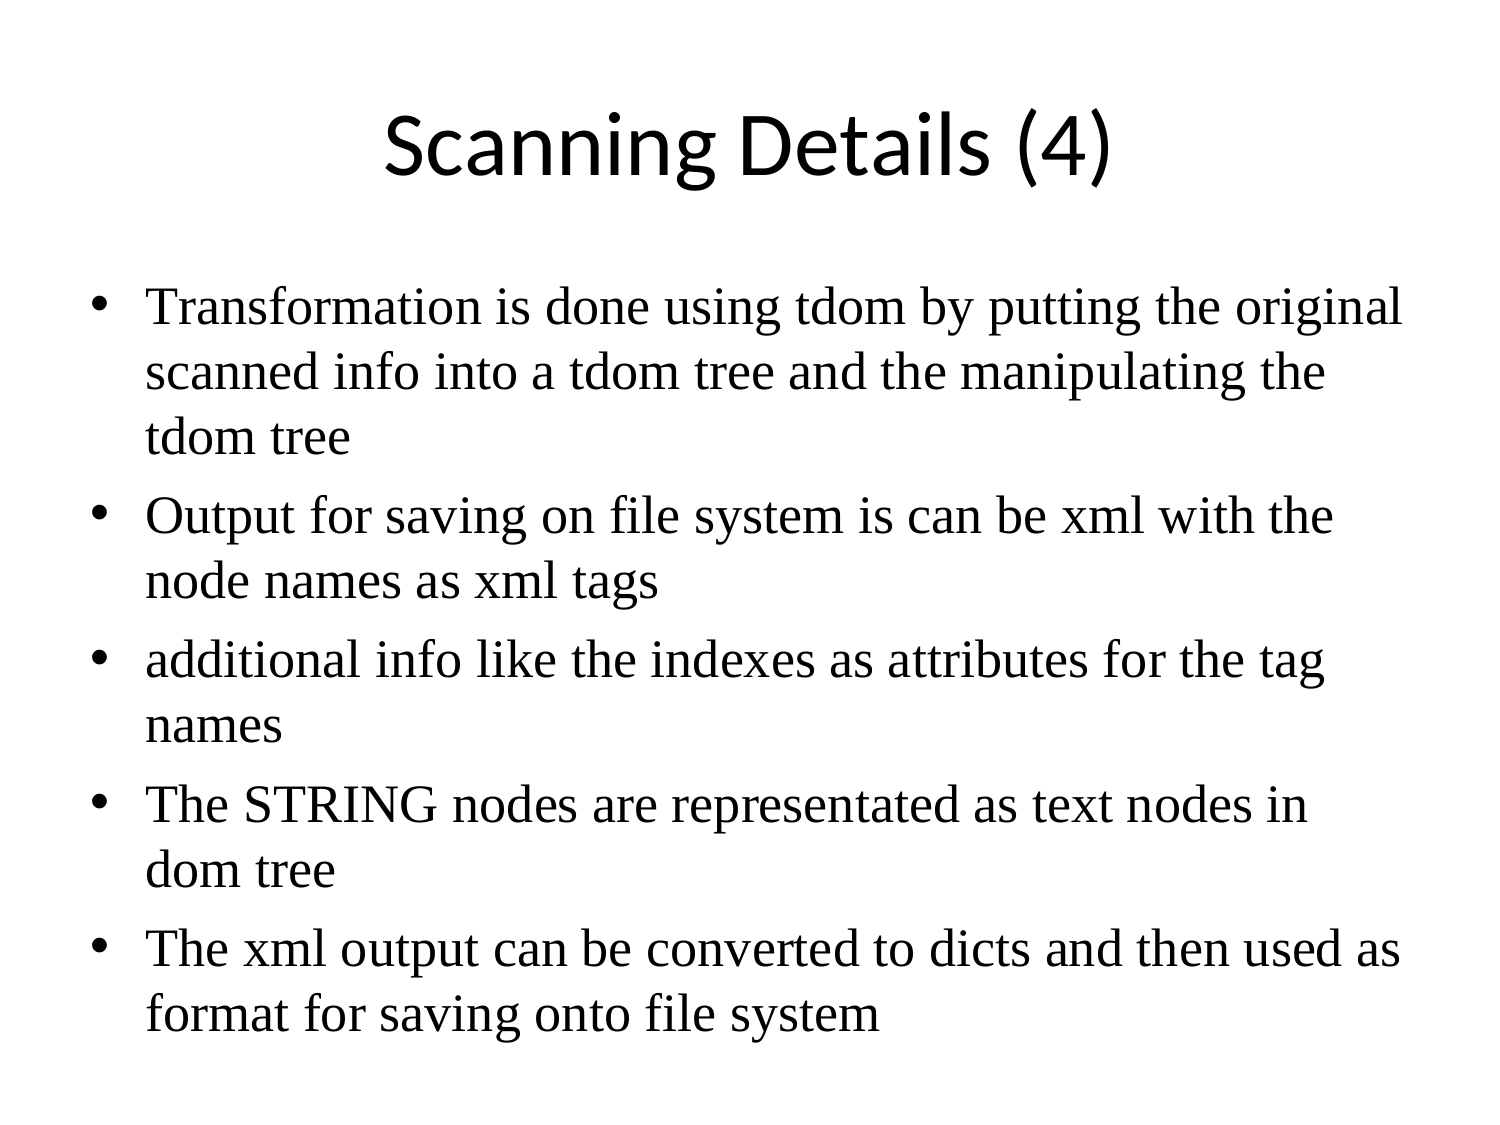

Scanning Details (4)‏
Transformation is done using tdom by putting the original scanned info into a tdom tree and the manipulating the tdom tree
Output for saving on file system is can be xml with the node names as xml tags
additional info like the indexes as attributes for the tag names
The STRING nodes are representated as text nodes in dom tree
The xml output can be converted to dicts and then used as format for saving onto file system